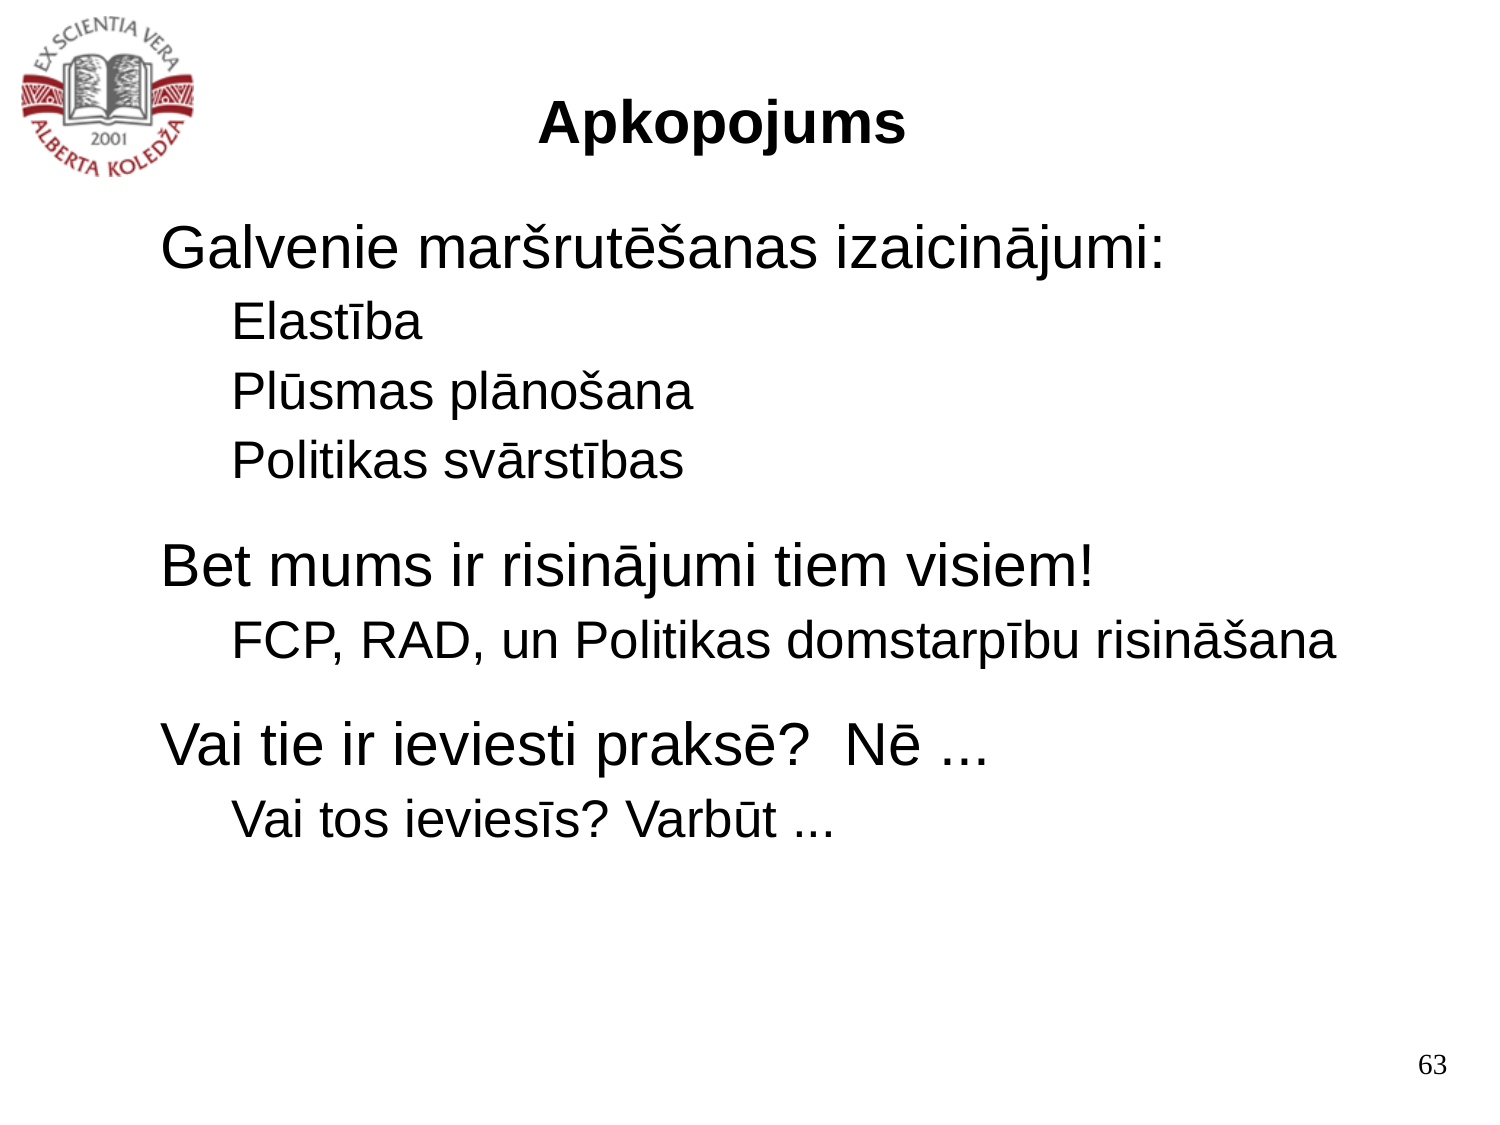

# Apkopojums
Galvenie maršrutēšanas izaicinājumi:
Elastība
Plūsmas plānošana
Politikas svārstības
Bet mums ir risinājumi tiem visiem!
FCP, RAD, un Politikas domstarpību risināšana
Vai tie ir ieviesti praksē? Nē ...
Vai tos ieviesīs? Varbūt ...